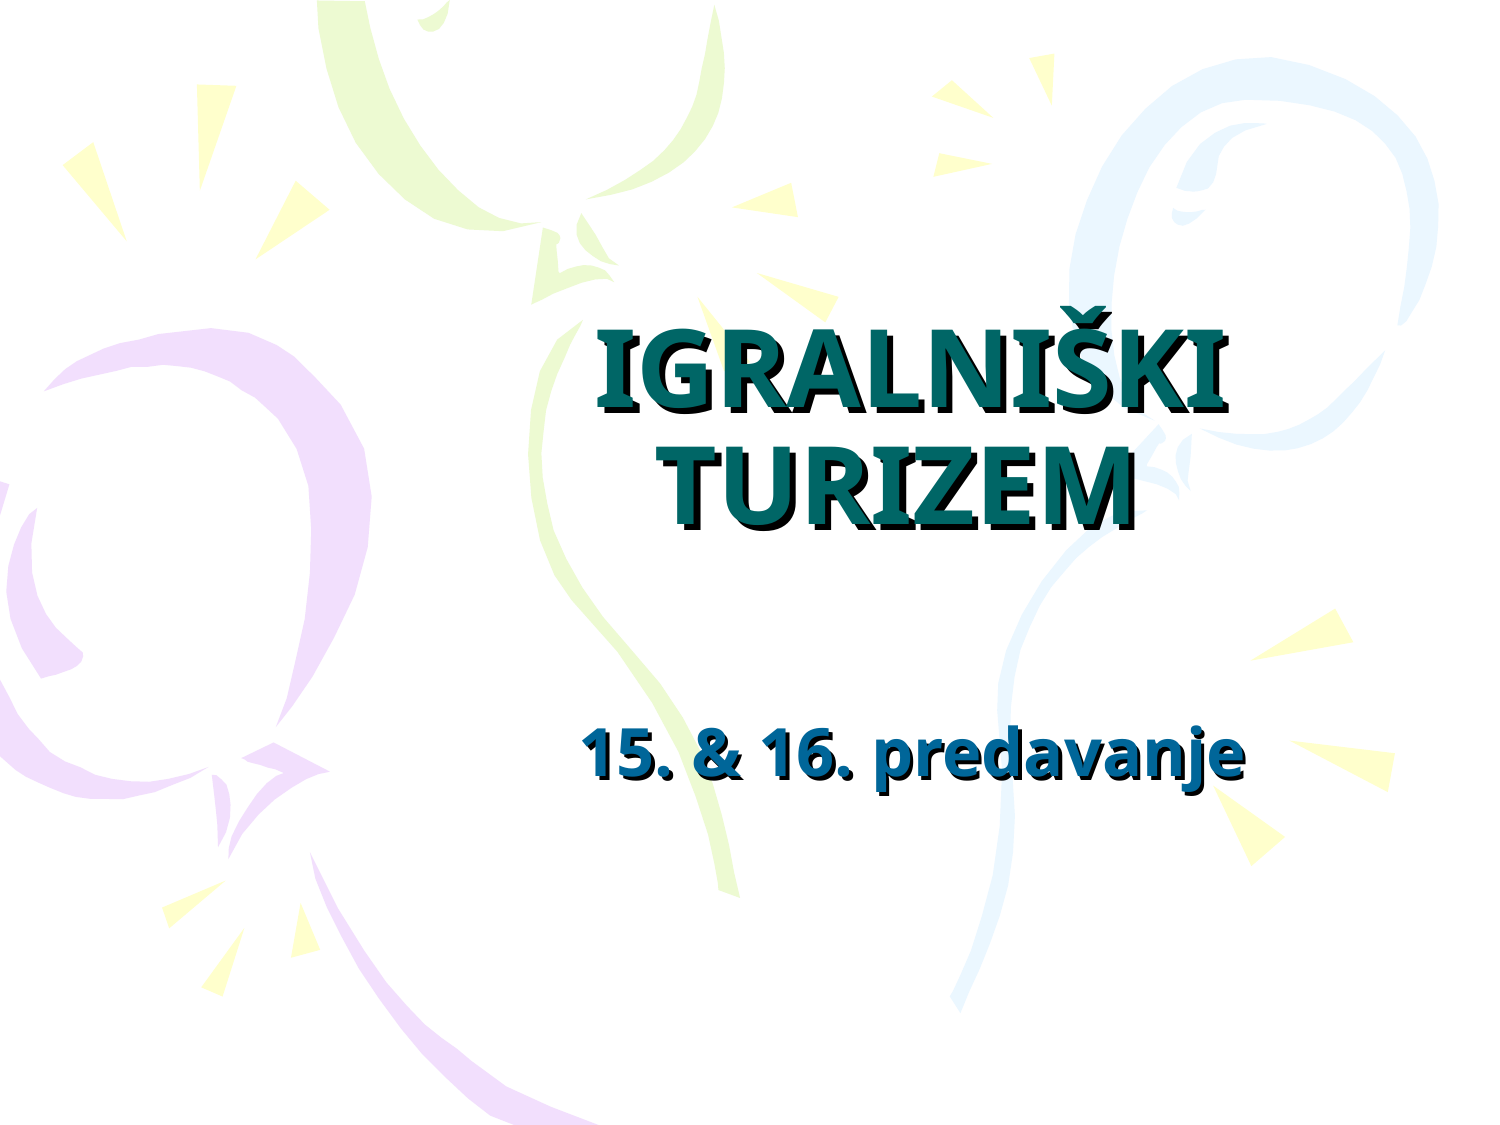

# IGRALNIŠKI TURIZEM
15. & 16. predavanje